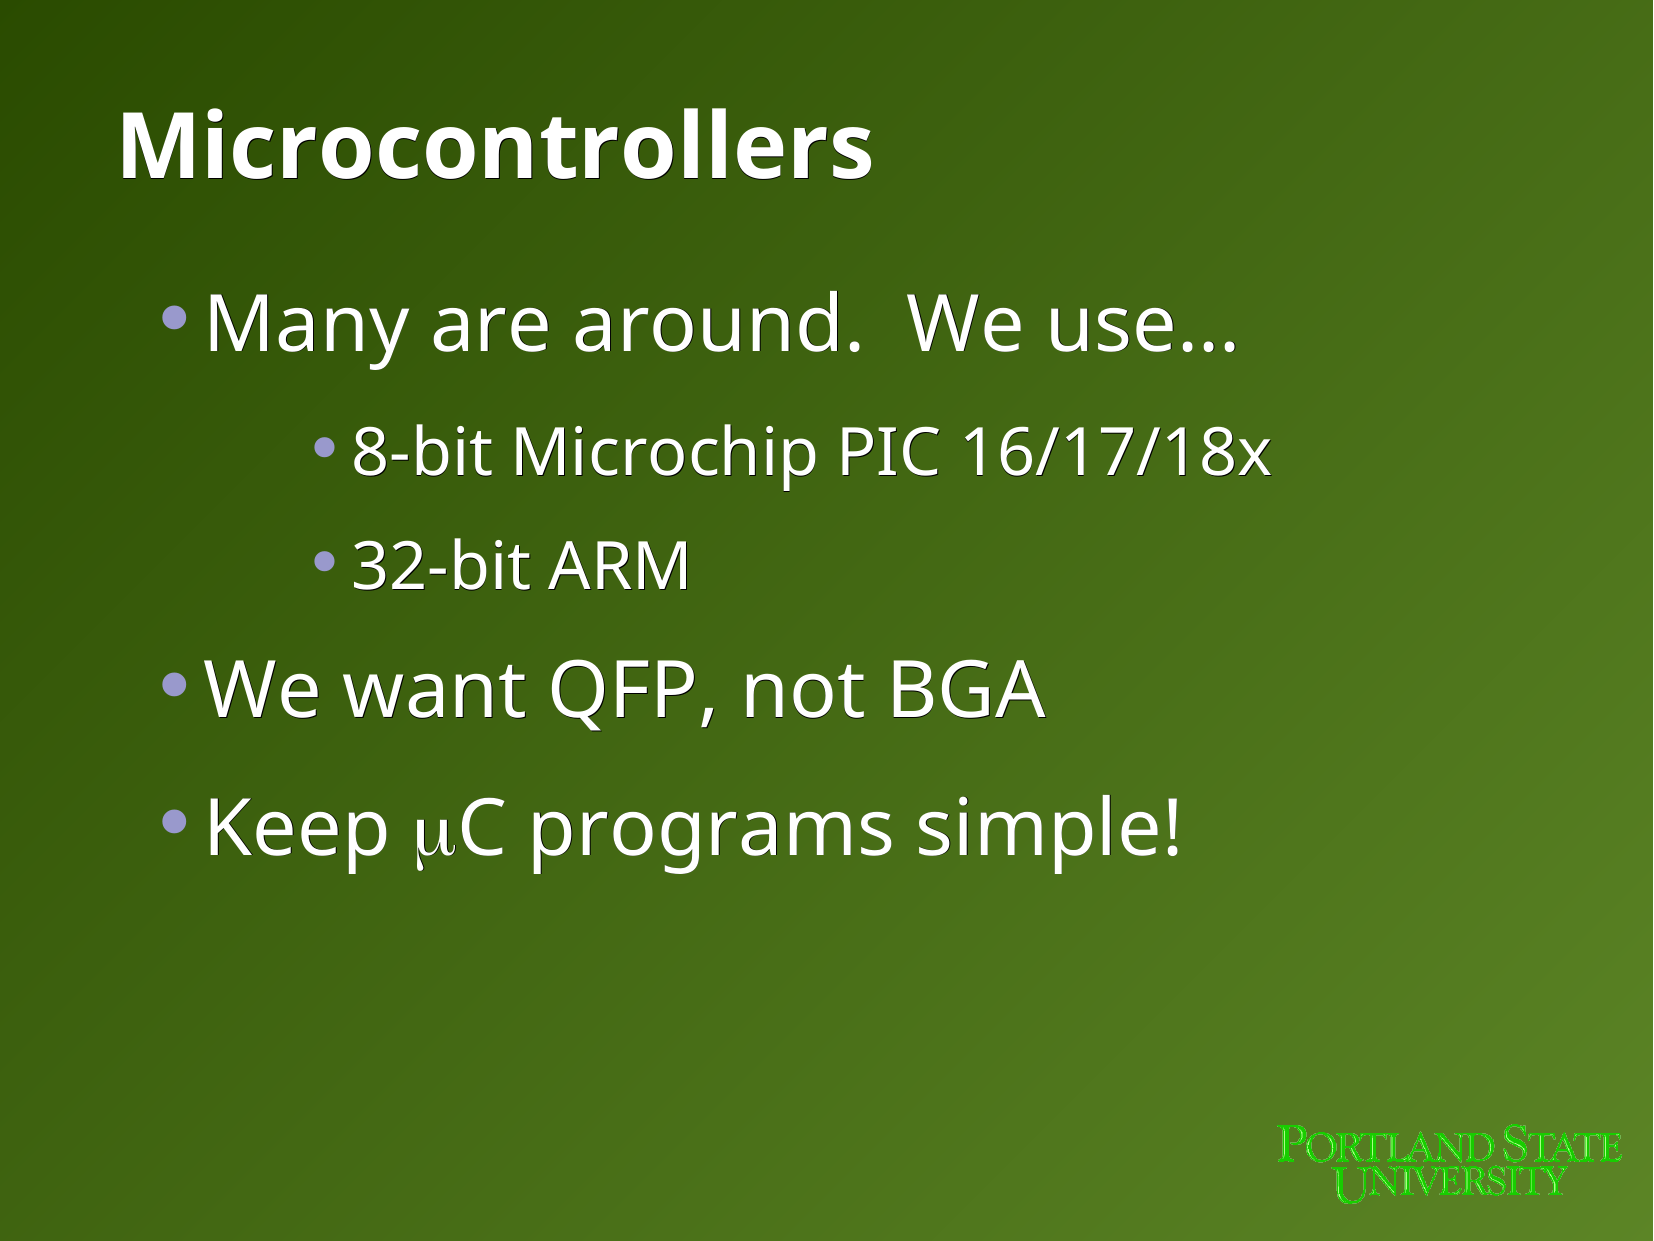

# Microcontrollers
Many are around. We use...
8-bit Microchip PIC 16/17/18x
32-bit ARM
We want QFP, not BGA
Keep C programs simple!